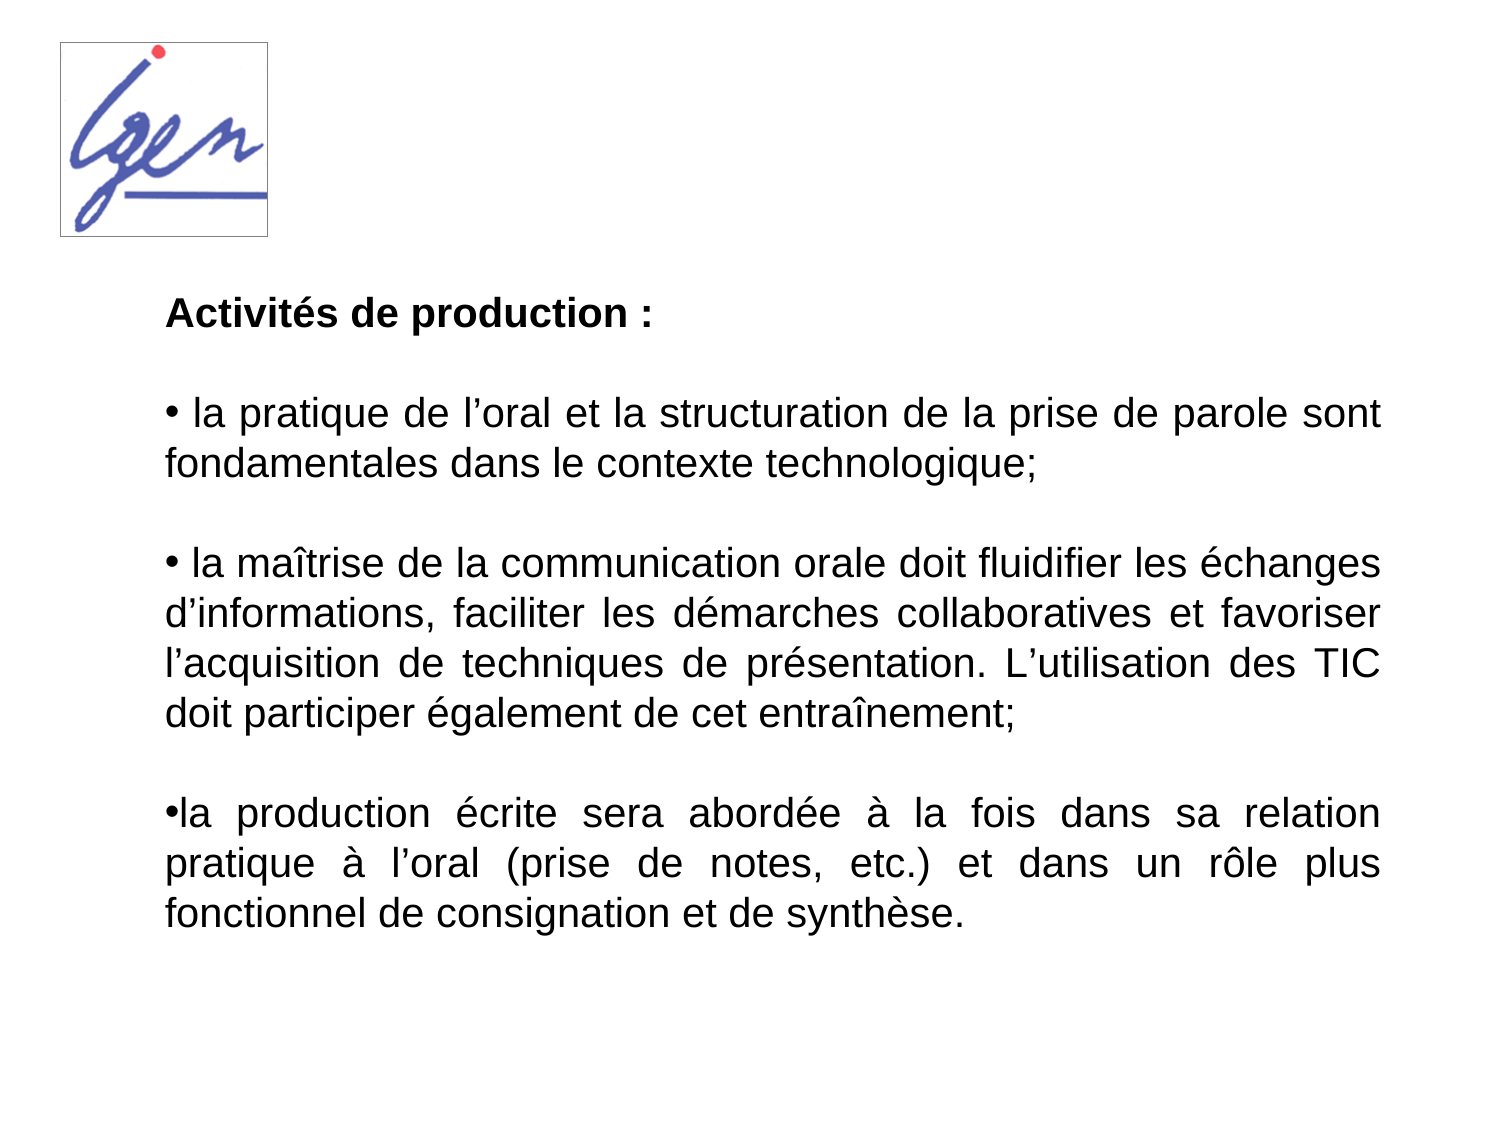

Activités de production :
 la pratique de l’oral et la structuration de la prise de parole sont fondamentales dans le contexte technologique;
 la maîtrise de la communication orale doit fluidifier les échanges d’informations, faciliter les démarches collaboratives et favoriser l’acquisition de techniques de présentation. L’utilisation des TIC doit participer également de cet entraînement;
la production écrite sera abordée à la fois dans sa relation pratique à l’oral (prise de notes, etc.) et dans un rôle plus fonctionnel de consignation et de synthèse.